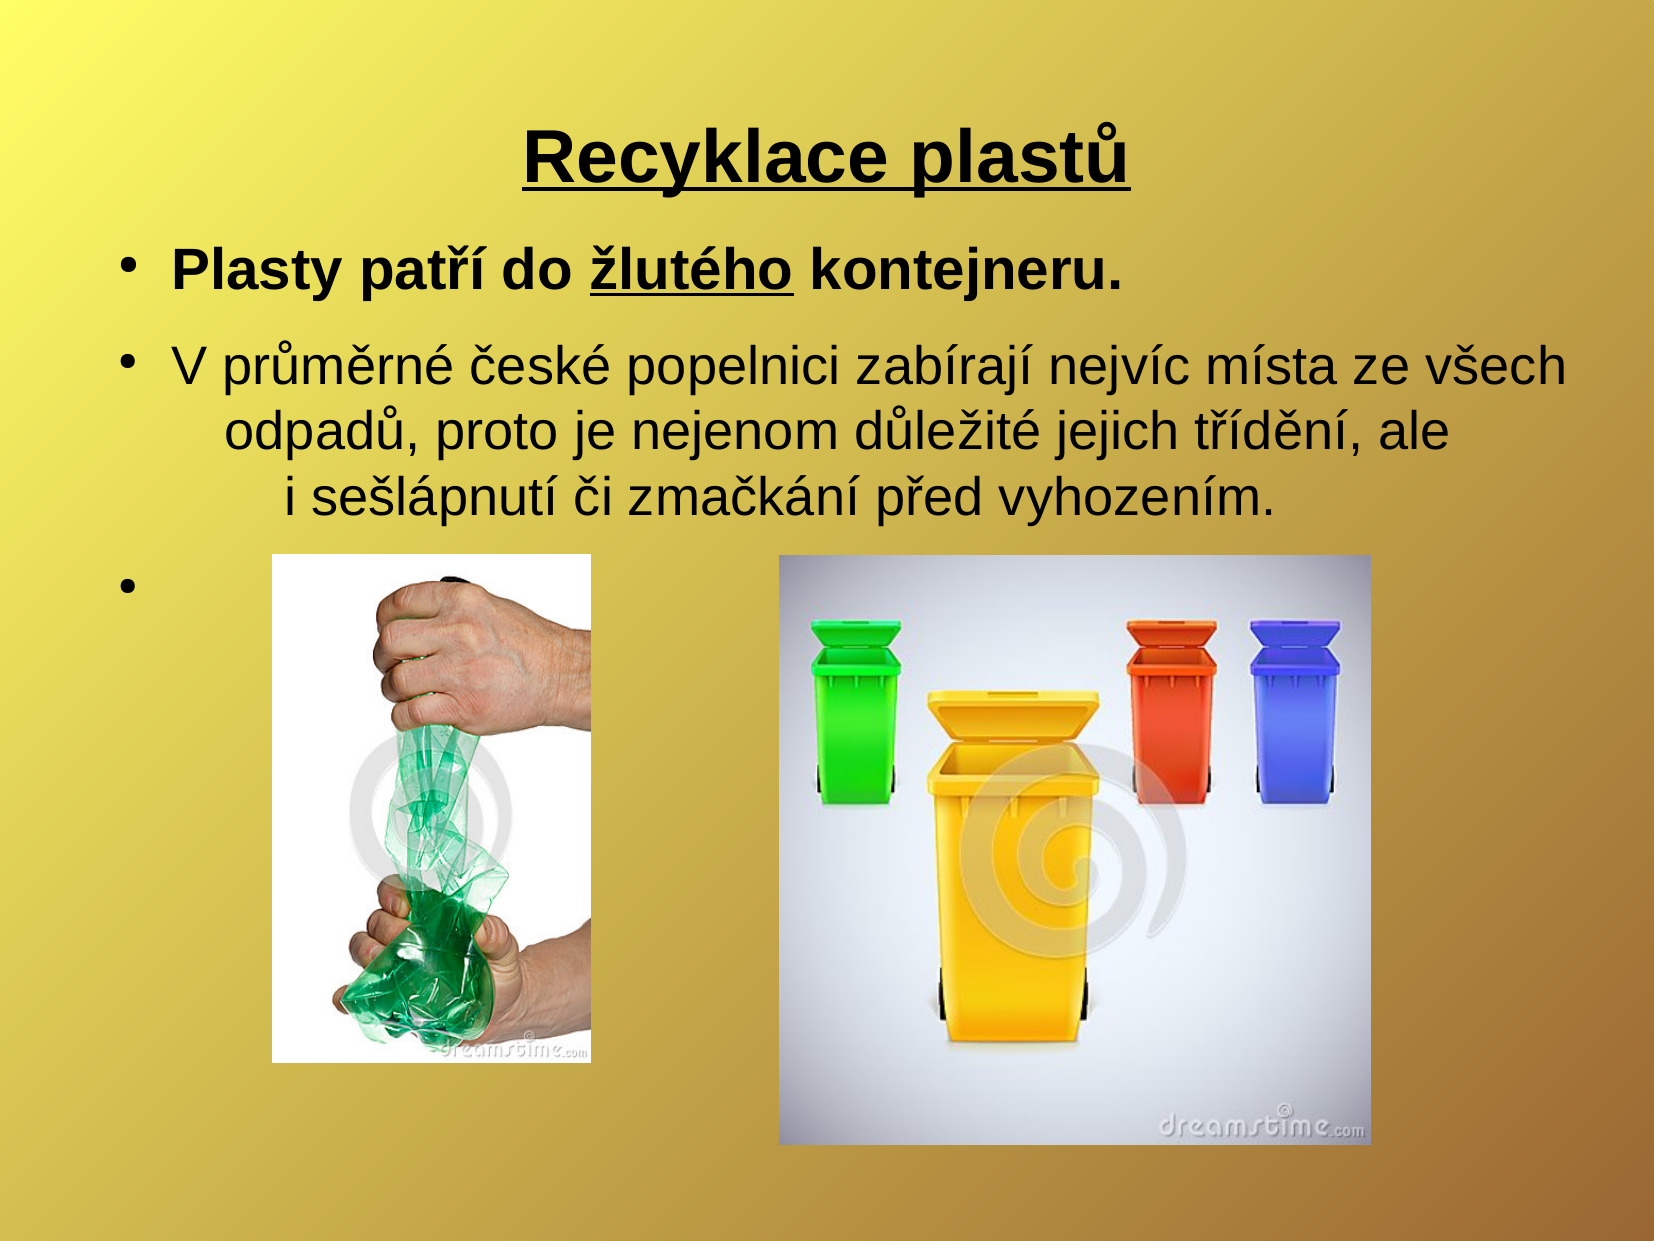

# Recyklace plastů
Plasty patří do žlutého kontejneru.
V průměrné české popelnici zabírají nejvíc místa ze všech odpadů, proto je nejenom důležité jejich třídění, ale i sešlápnutí či zmačkání před vyhozením.